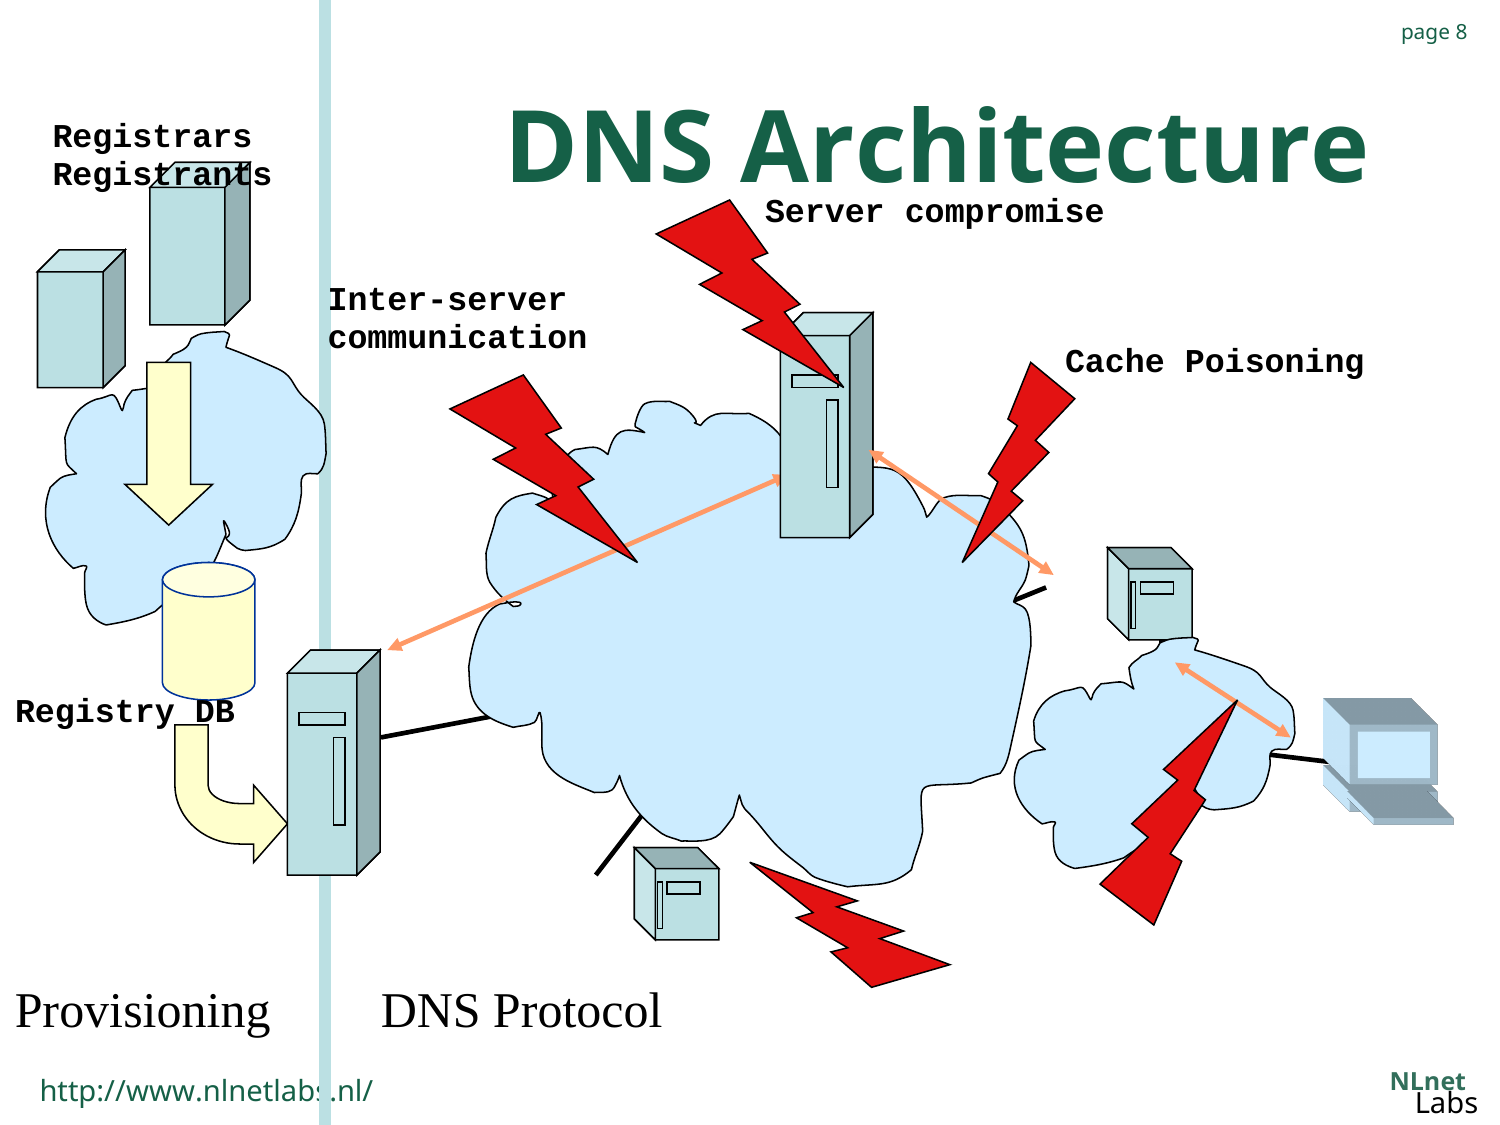

# DNS Architecture
Registrars
Registrants
Server compromise
Inter-server
communication
Cache Poisoning
Registry DB
Provisioning
DNS Protocol